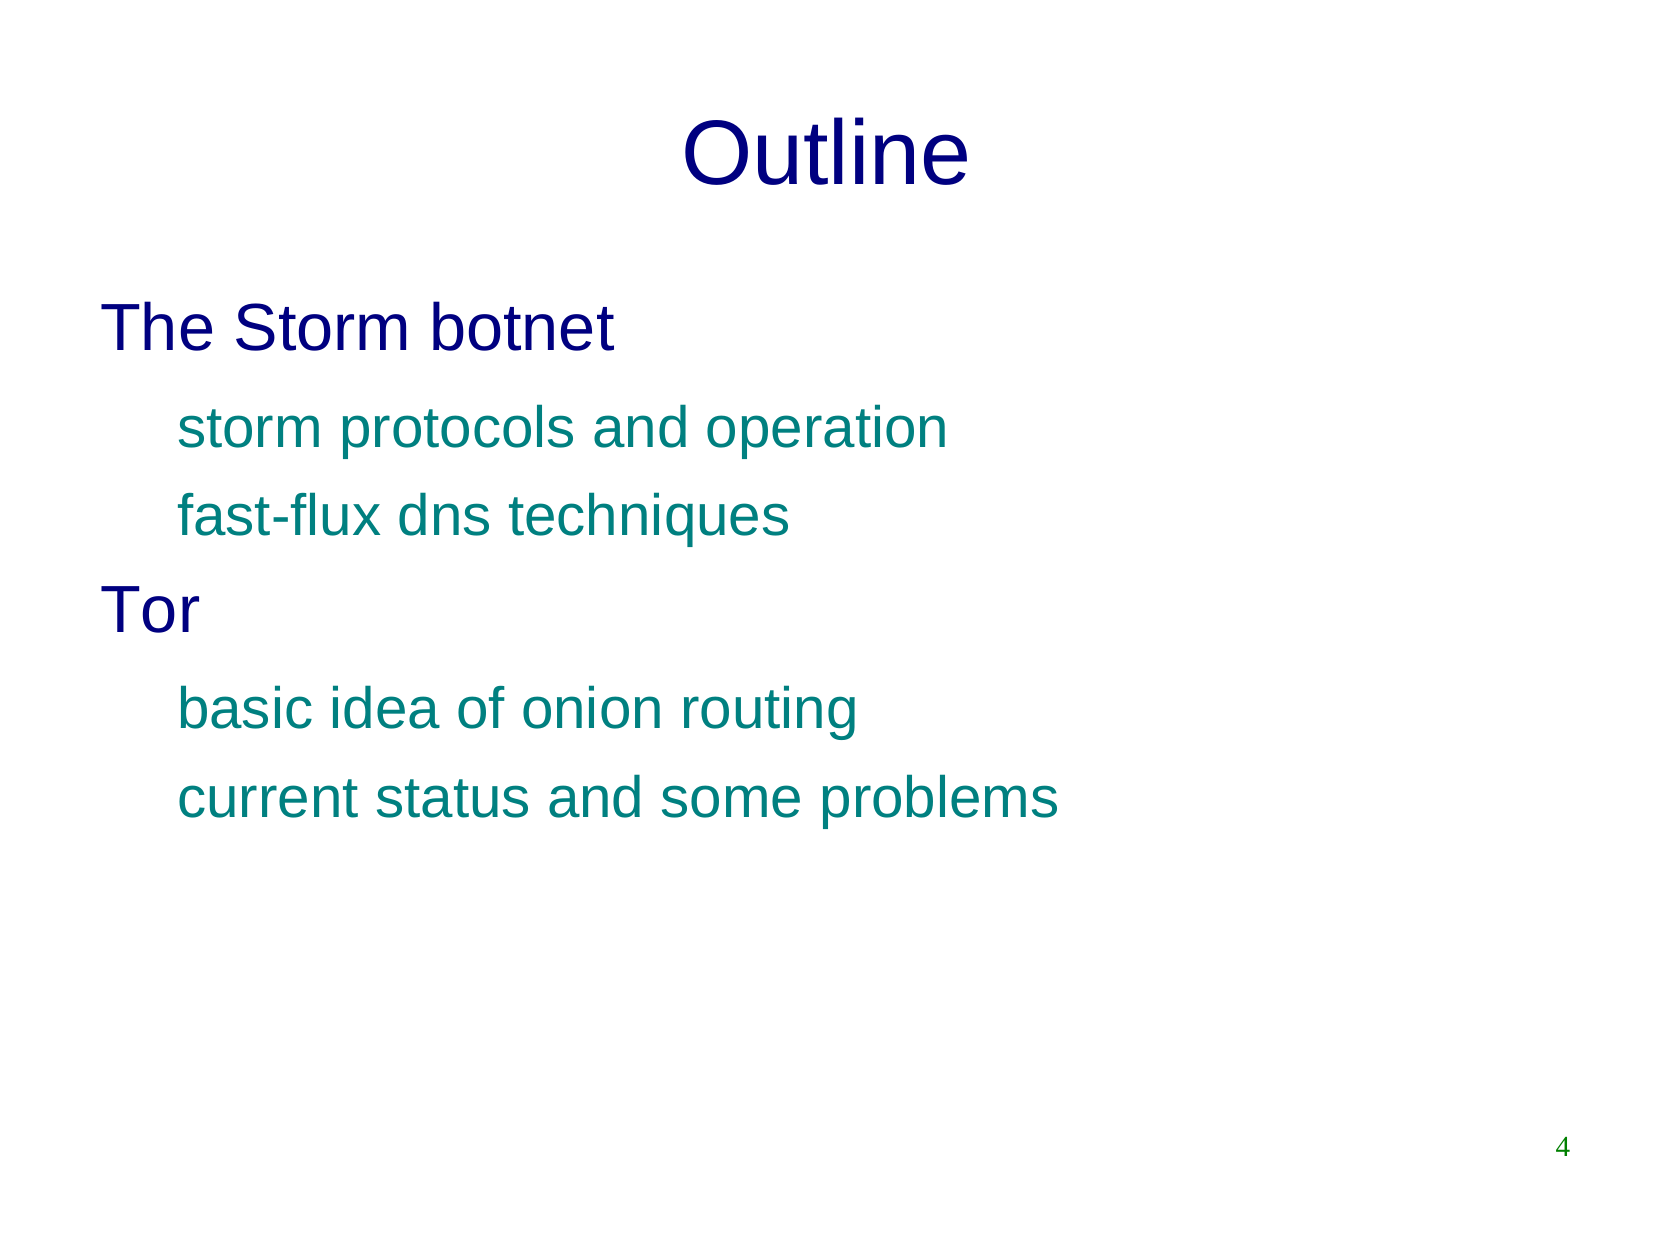

# Outline
The Storm botnet
storm protocols and operation
fast-flux dns techniques
Tor
basic idea of onion routing
current status and some problems
4